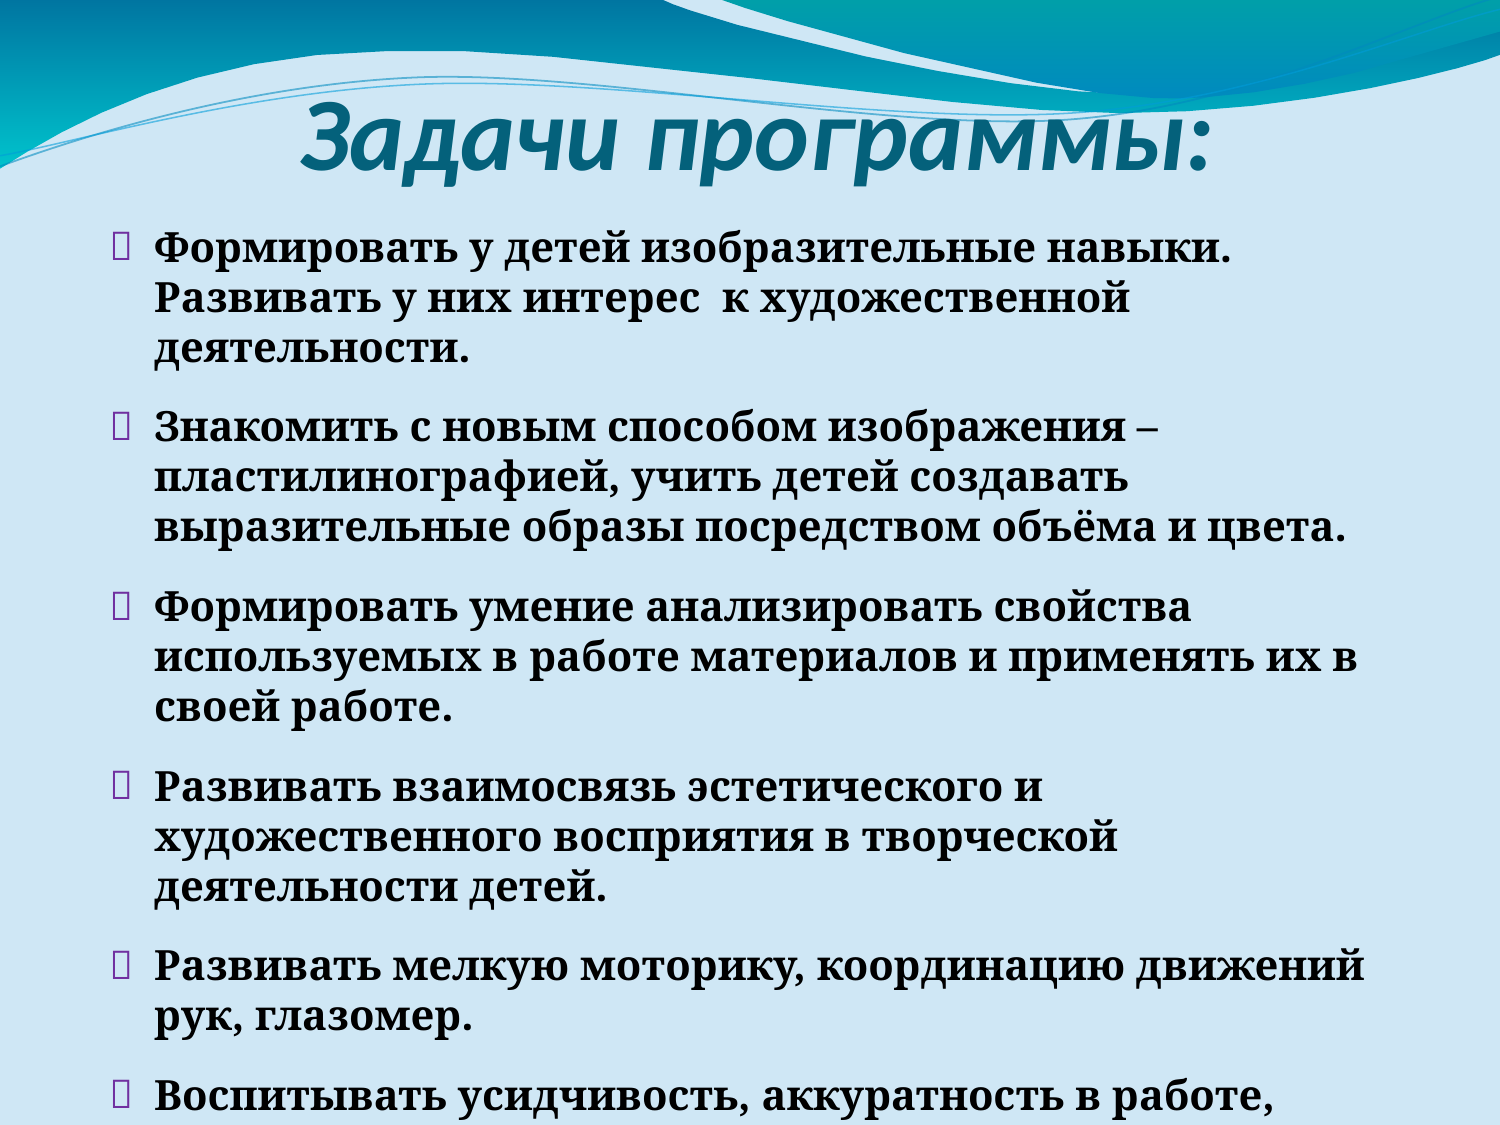

# Задачи программы:
Формировать у детей изобразительные навыки. Развивать у них интерес к художественной деятельности.
Знакомить с новым способом изображения – пластилинографией, учить детей создавать выразительные образы посредством объёма и цвета.
Формировать умение анализировать свойства используемых в работе материалов и применять их в своей работе.
Развивать взаимосвязь эстетического и художественного восприятия в творческой деятельности детей.
Развивать мелкую моторику, координацию движений рук, глазомер.
Воспитывать усидчивость, аккуратность в работе, желание доводить начатое дело до конца.